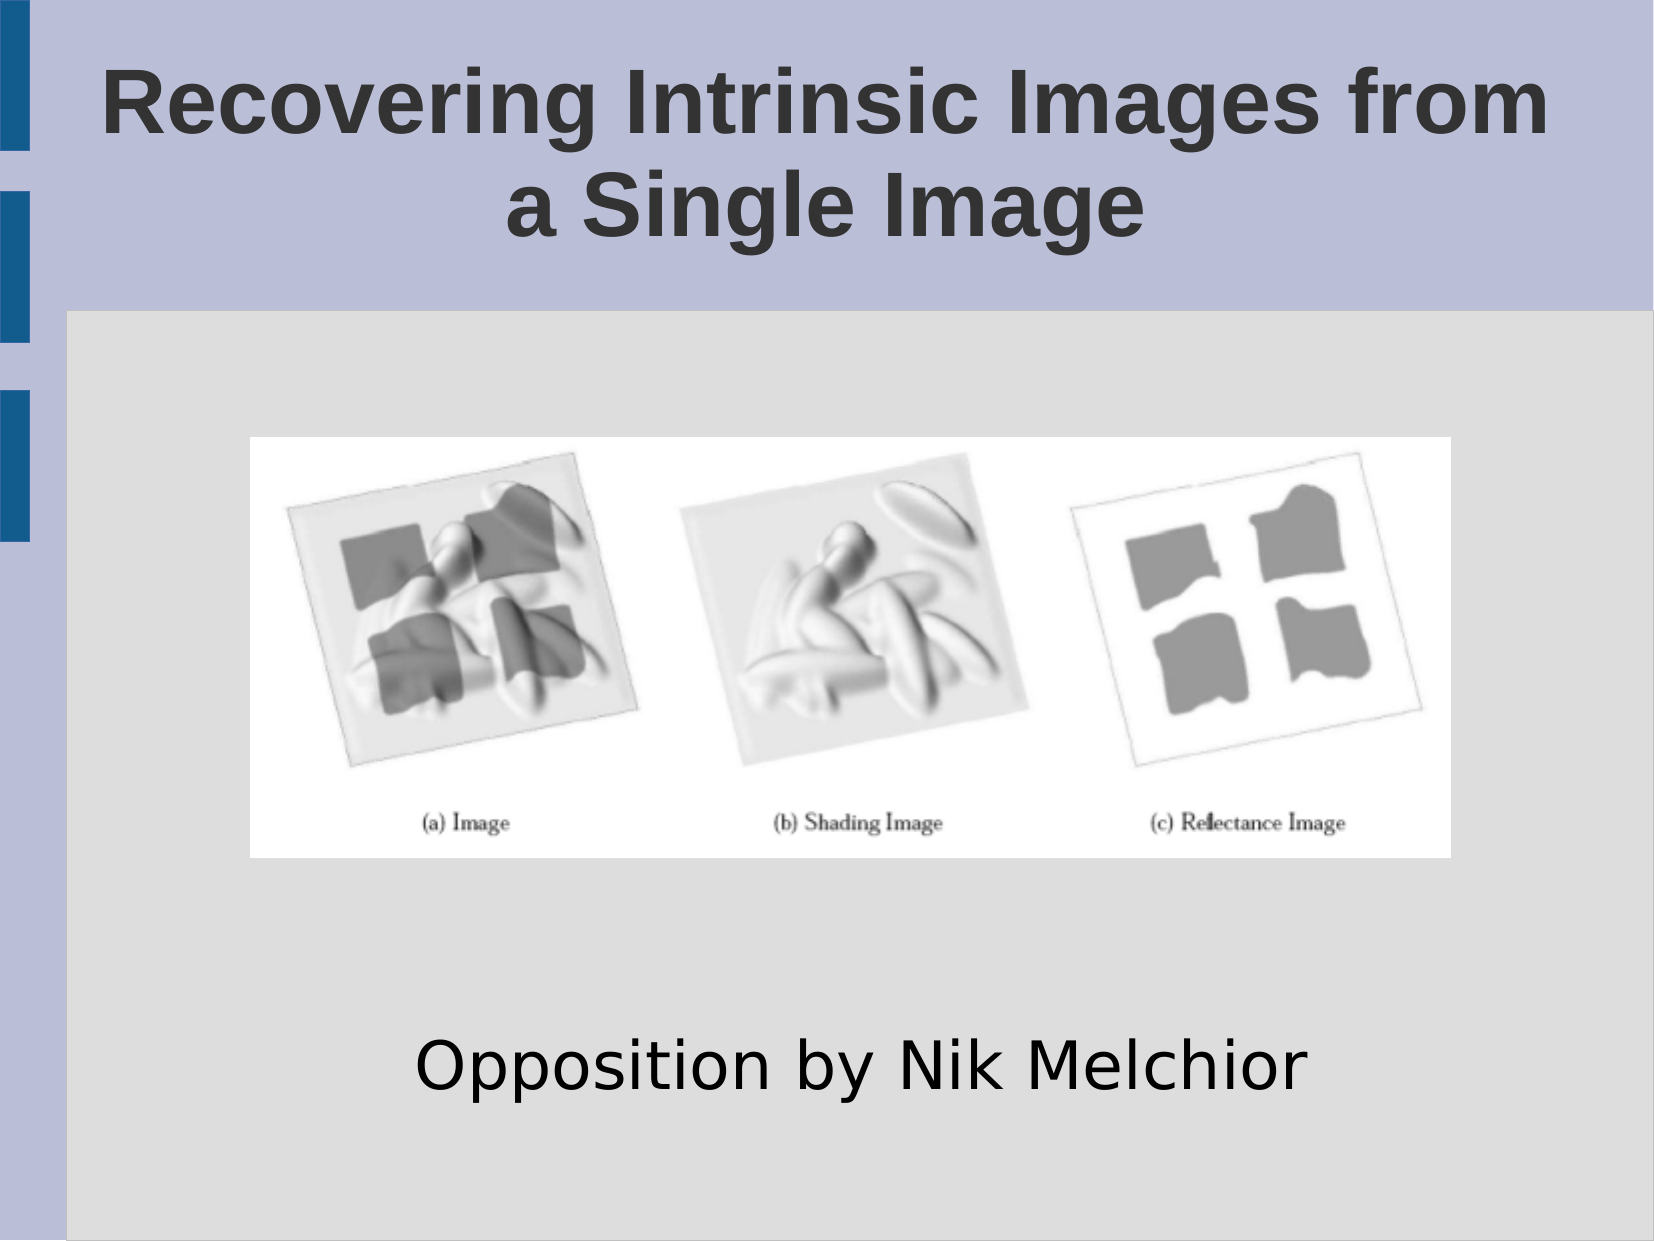

# Recovering Intrinsic Images from a Single Image
Opposition by Nik Melchior